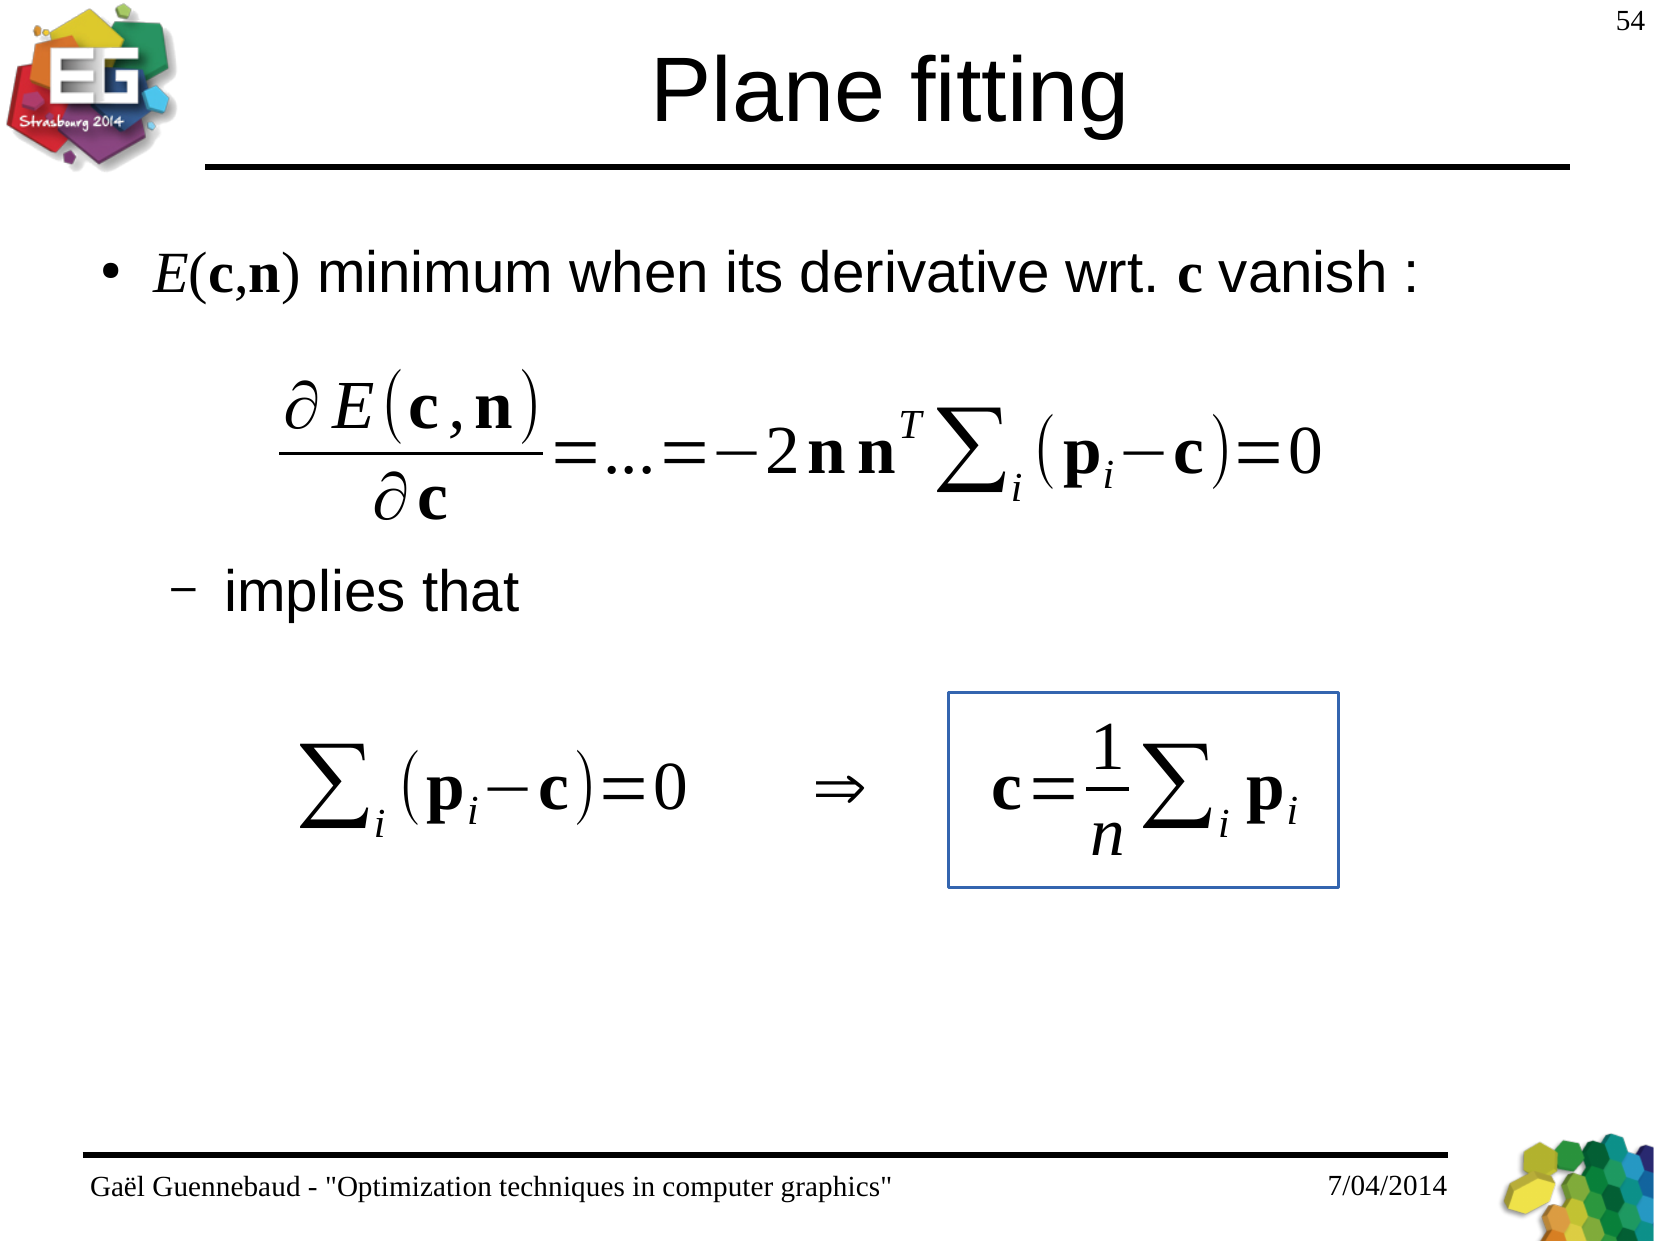

54
# Plane fitting
E(c,n) minimum when its derivative wrt. c vanish :
implies that
7/04/2014
Gaël Guennebaud - "Optimization techniques in computer graphics"